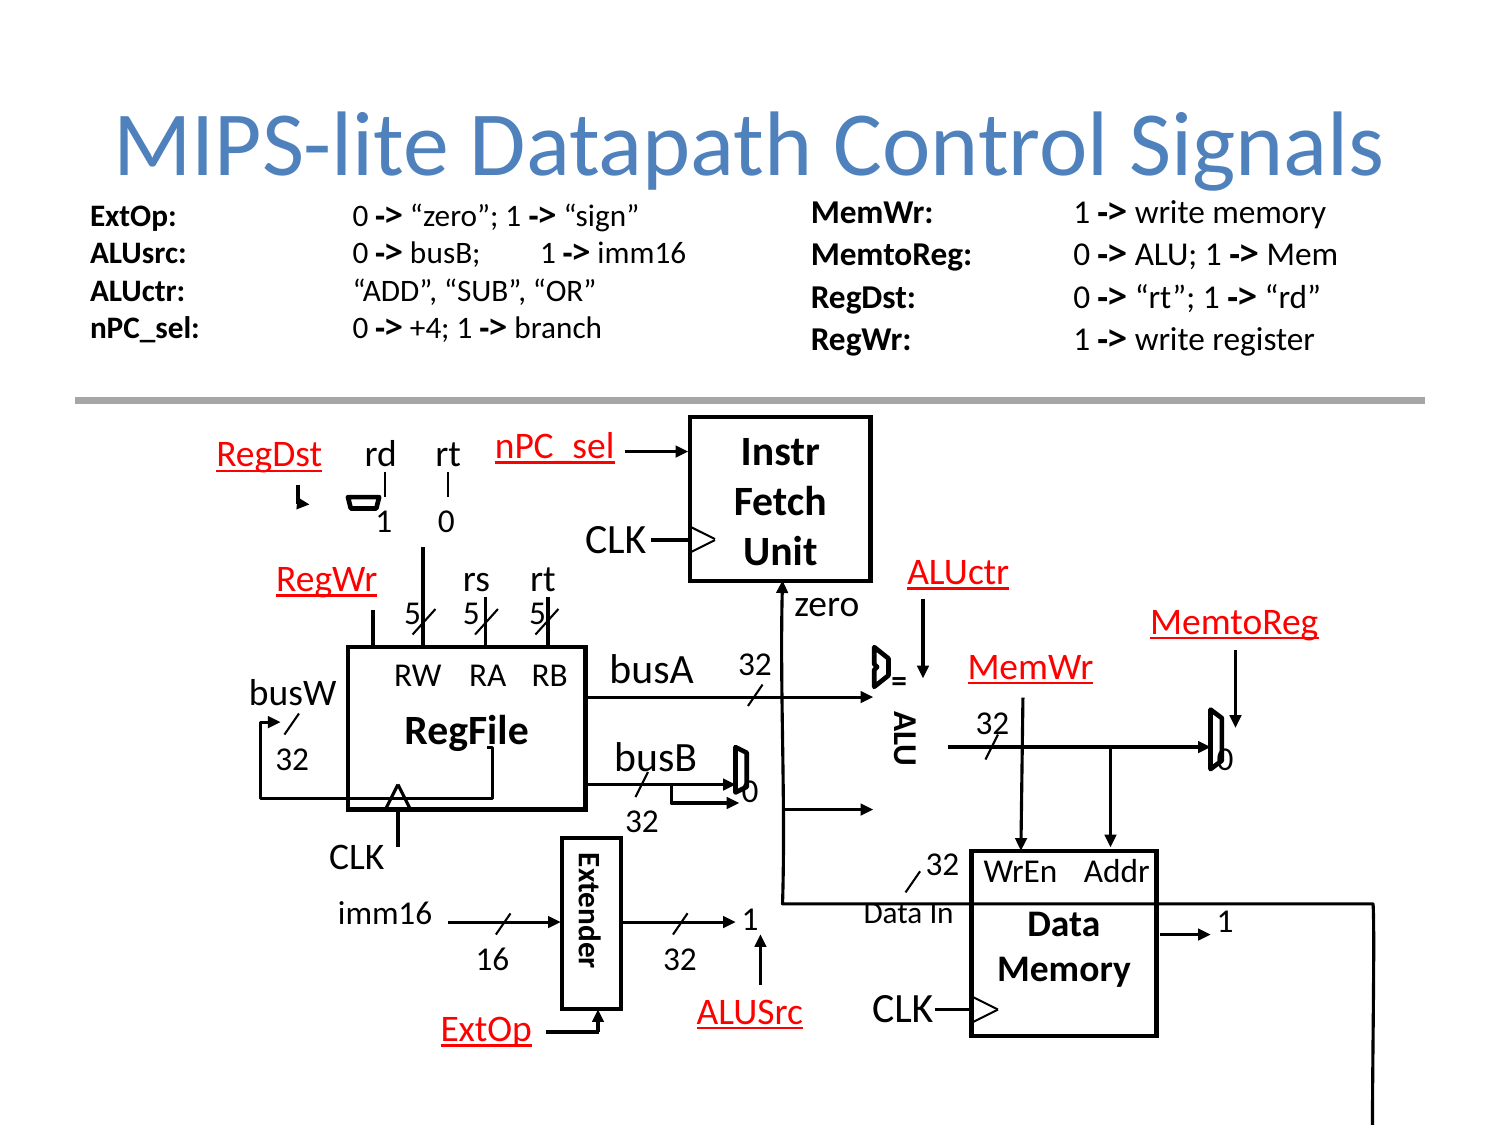

# MIPS-lite Datapath Control Signals
ExtOp:	0 -> “zero”; 1 -> “sign”
ALUsrc:	0 -> busB;	1 -> imm16
ALUctr:	“ADD”, “SUB”, “OR”
nPC_sel:	0 -> +4; 1 -> branch
MemWr:	1 -> write memory
MemtoReg:	0 -> ALU; 1 -> Mem
RegDst:	0 -> “rt”; 1 -> “rd”
RegWr:	1 -> write register
nPC_sel
Instr
Fetch
Unit
RegDst
rd
rt
1
0
CLK
ALUctr
RegWr
rs
rt
zero
5
5
5
MemtoReg
busA
32
MemWr
RW
RA
RB
RegFile
ALU
=
busW
32
busB
32
0
0
1
32
CLK
32
WrEn
Addr
Data
Memory
imm16
Data In
1
Extender
16
32
CLK
ALUSrc
ExtOp